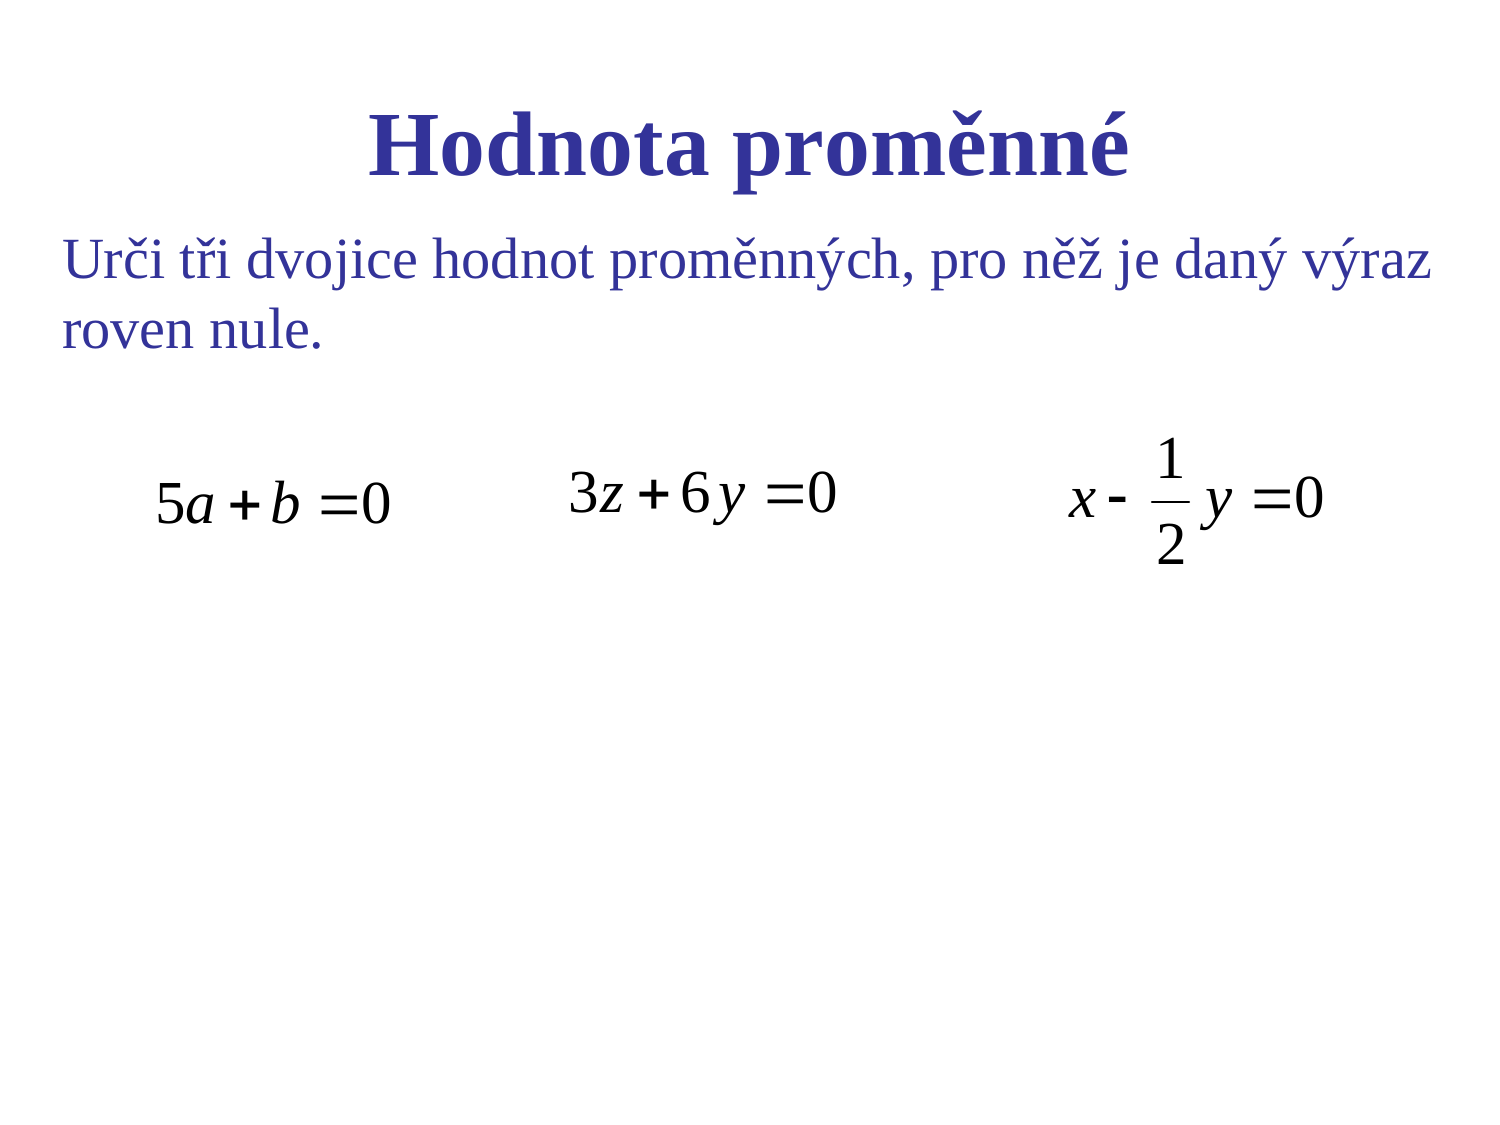

# Hodnota proměnné
Urči tři dvojice hodnot proměnných, pro něž je daný výraz roven nule.